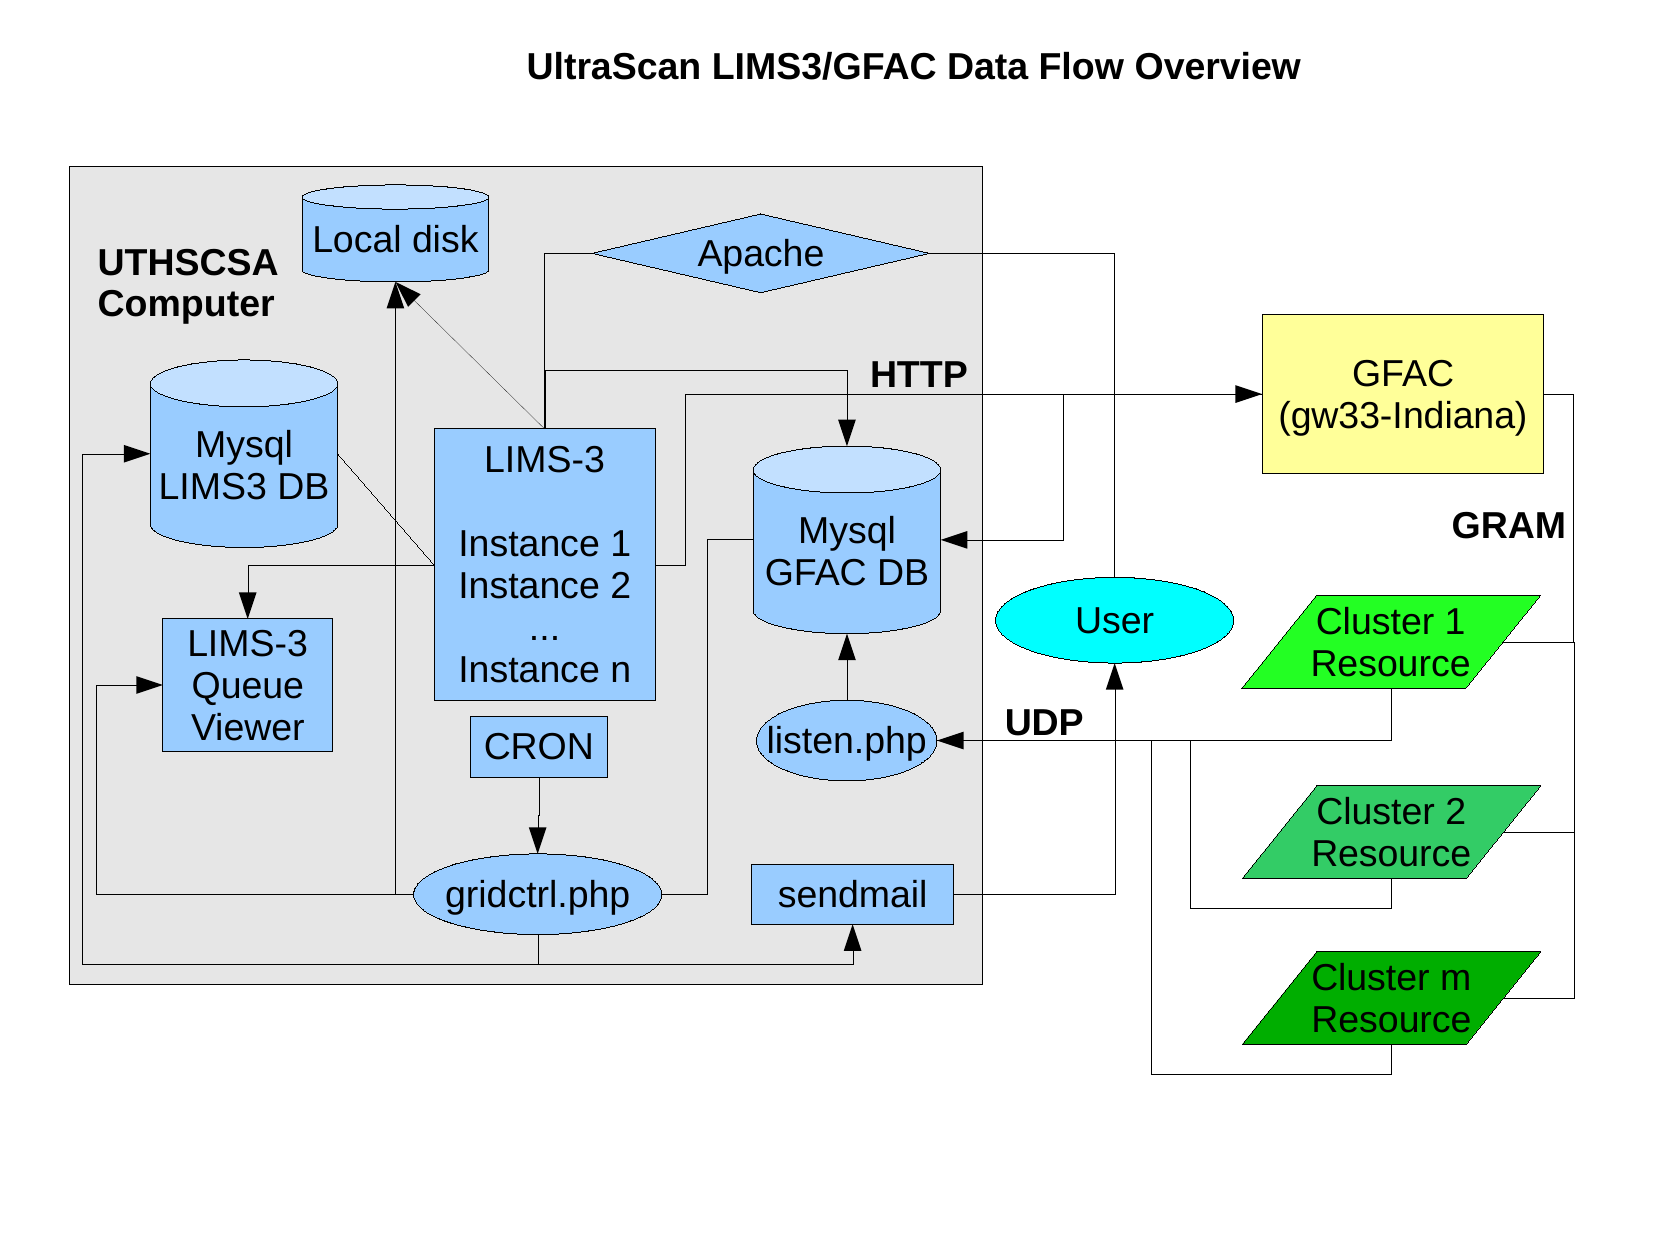

UltraScan LIMS3/GFAC Data Flow Overview
Local disk
Apache
UTHSCSA
Computer
GFAC
(gw33-Indiana)
HTTP
Mysql
LIMS3 DB
LIMS-3
Instance 1
Instance 2
...
Instance n
Mysql
GFAC DB
GRAM
User
Cluster 1
Resource
LIMS-3
Queue
Viewer
UDP
listen.php
CRON
Cluster 2
Resource
gridctrl.php
sendmail
Cluster m
Resource